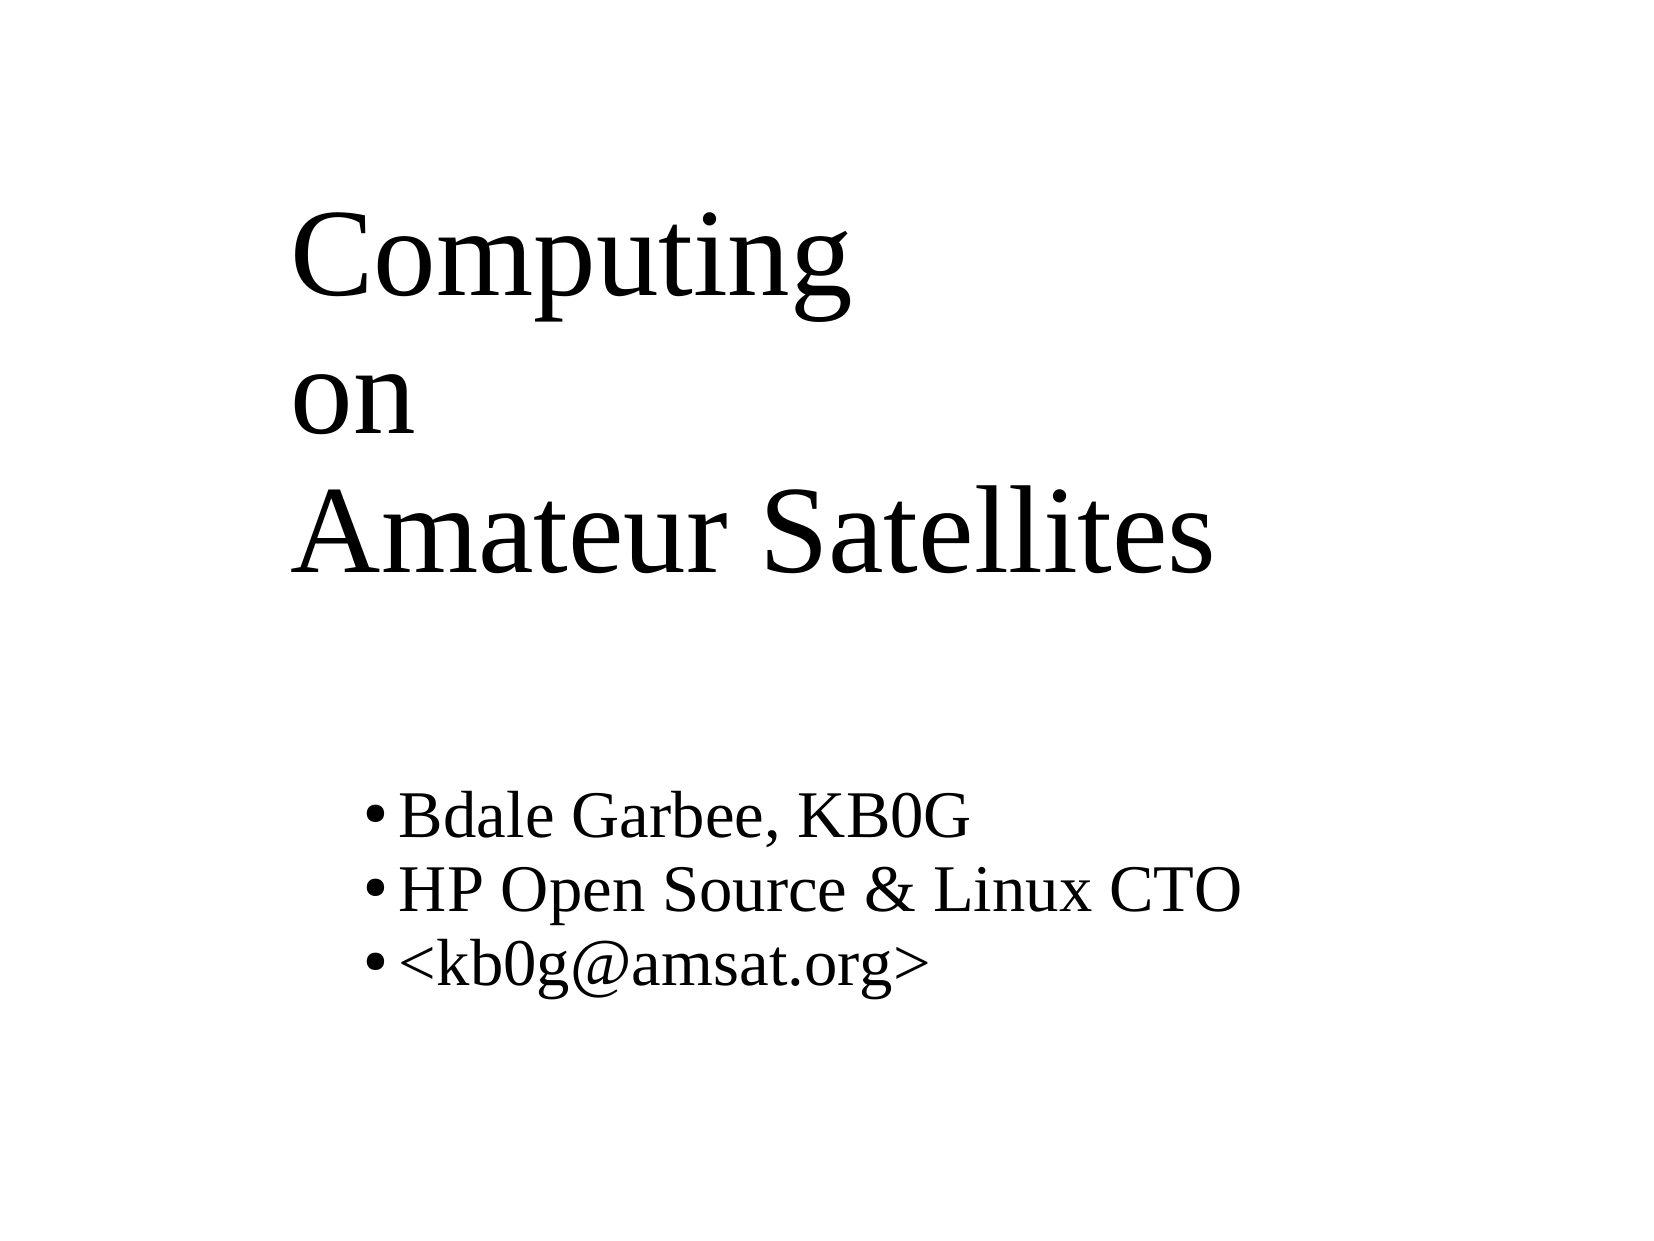

Computing
on
Amateur Satellites
# Bdale Garbee, KB0G
HP Open Source & Linux CTO
<kb0g@amsat.org>